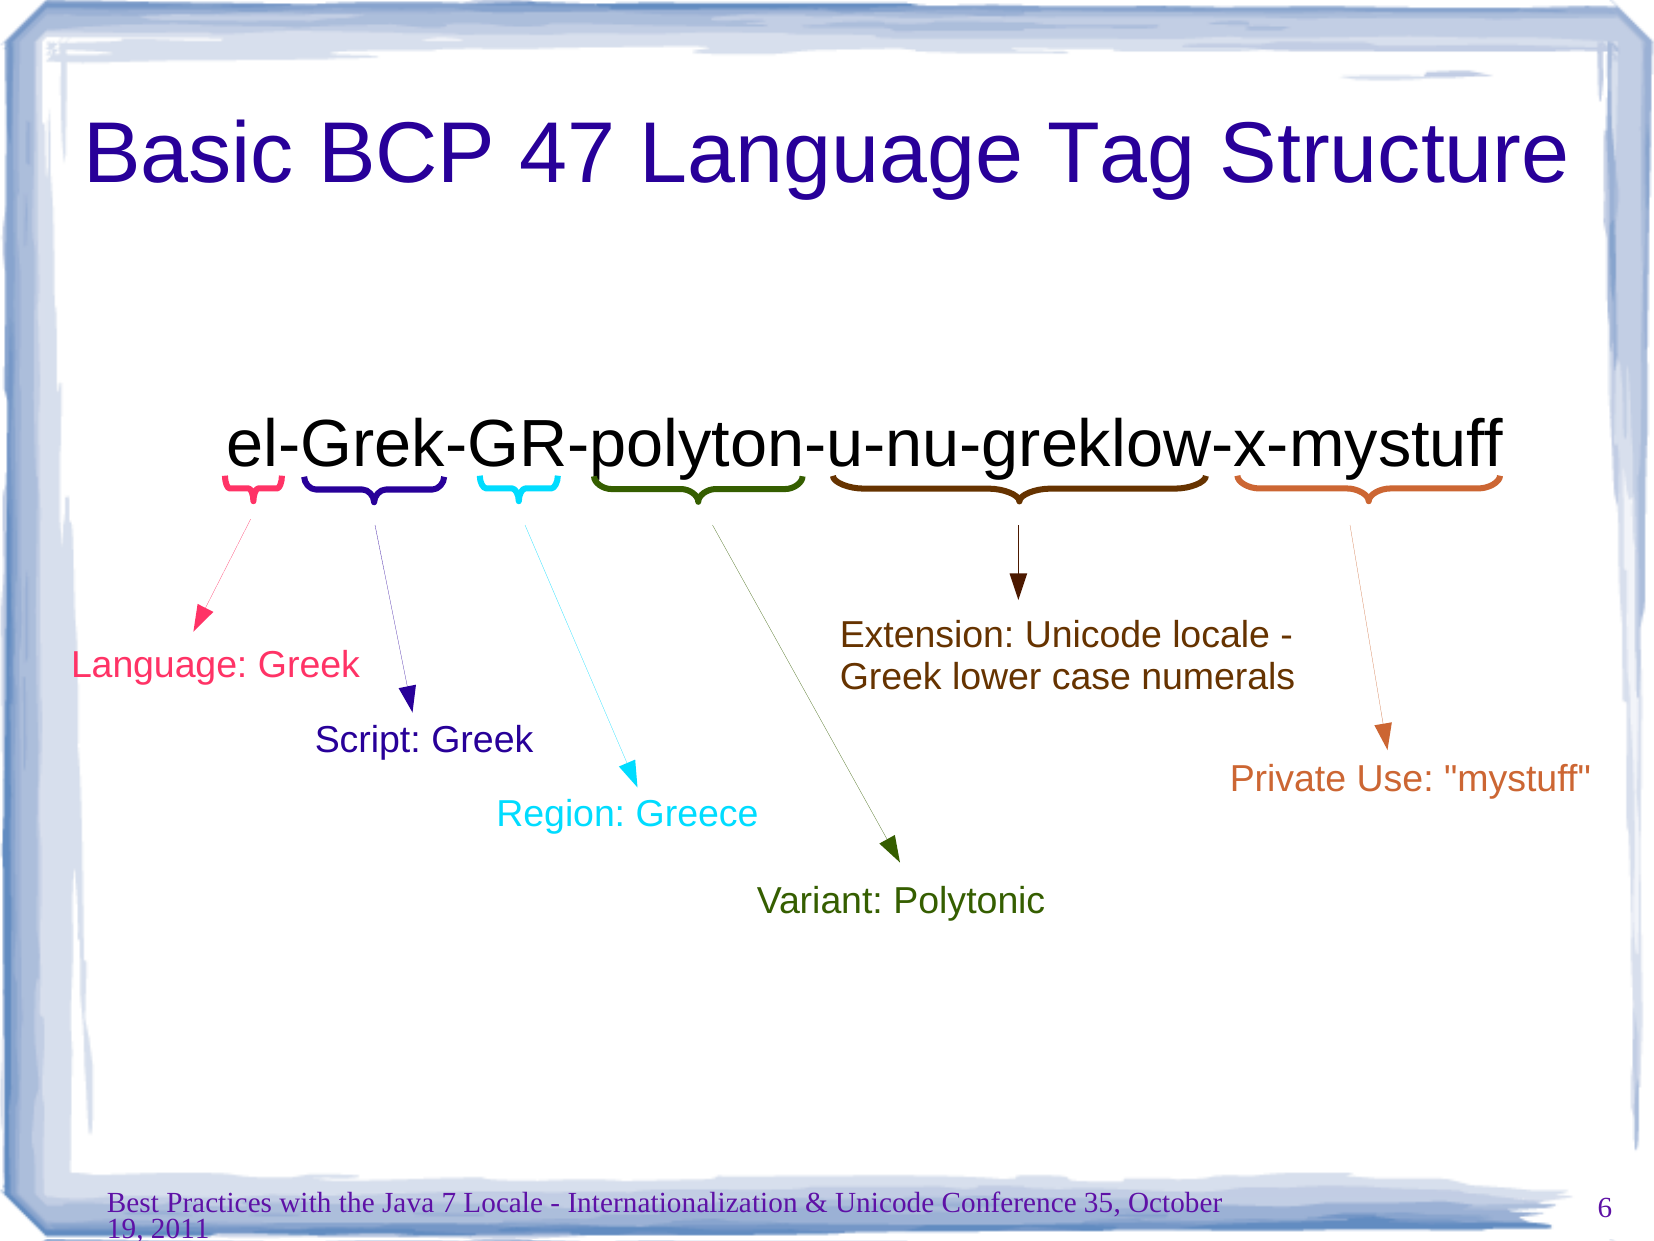

# Basic BCP 47 Language Tag Structure
el-Grek-GR-polyton-u-nu-greklow-x-mystuff
Extension: Unicode locale -
Greek lower case numerals
Language: Greek
Script: Greek
Private Use: "mystuff"
Region: Greece
Variant: Polytonic
Best Practices with the Java 7 Locale - Internationalization & Unicode Conference 35, October 19, 2011
6